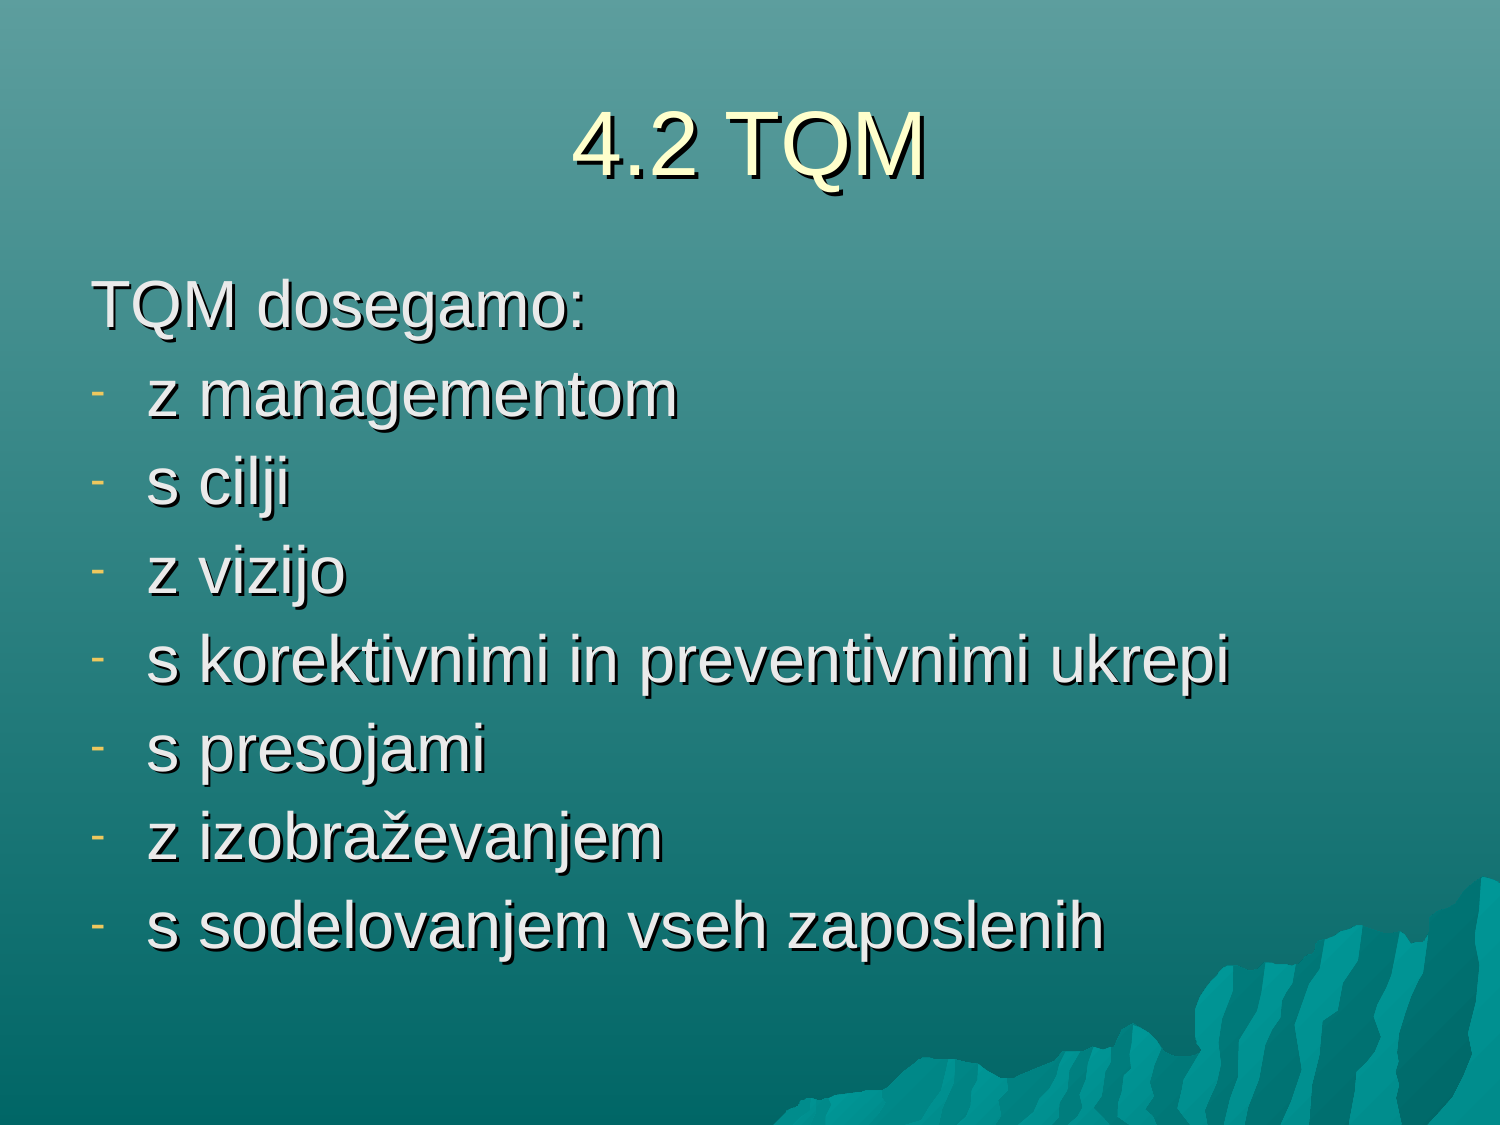

# 4.2 TQM
TQM dosegamo:
z managementom
s cilji
z vizijo
s korektivnimi in preventivnimi ukrepi
s presojami
z izobraževanjem
s sodelovanjem vseh zaposlenih